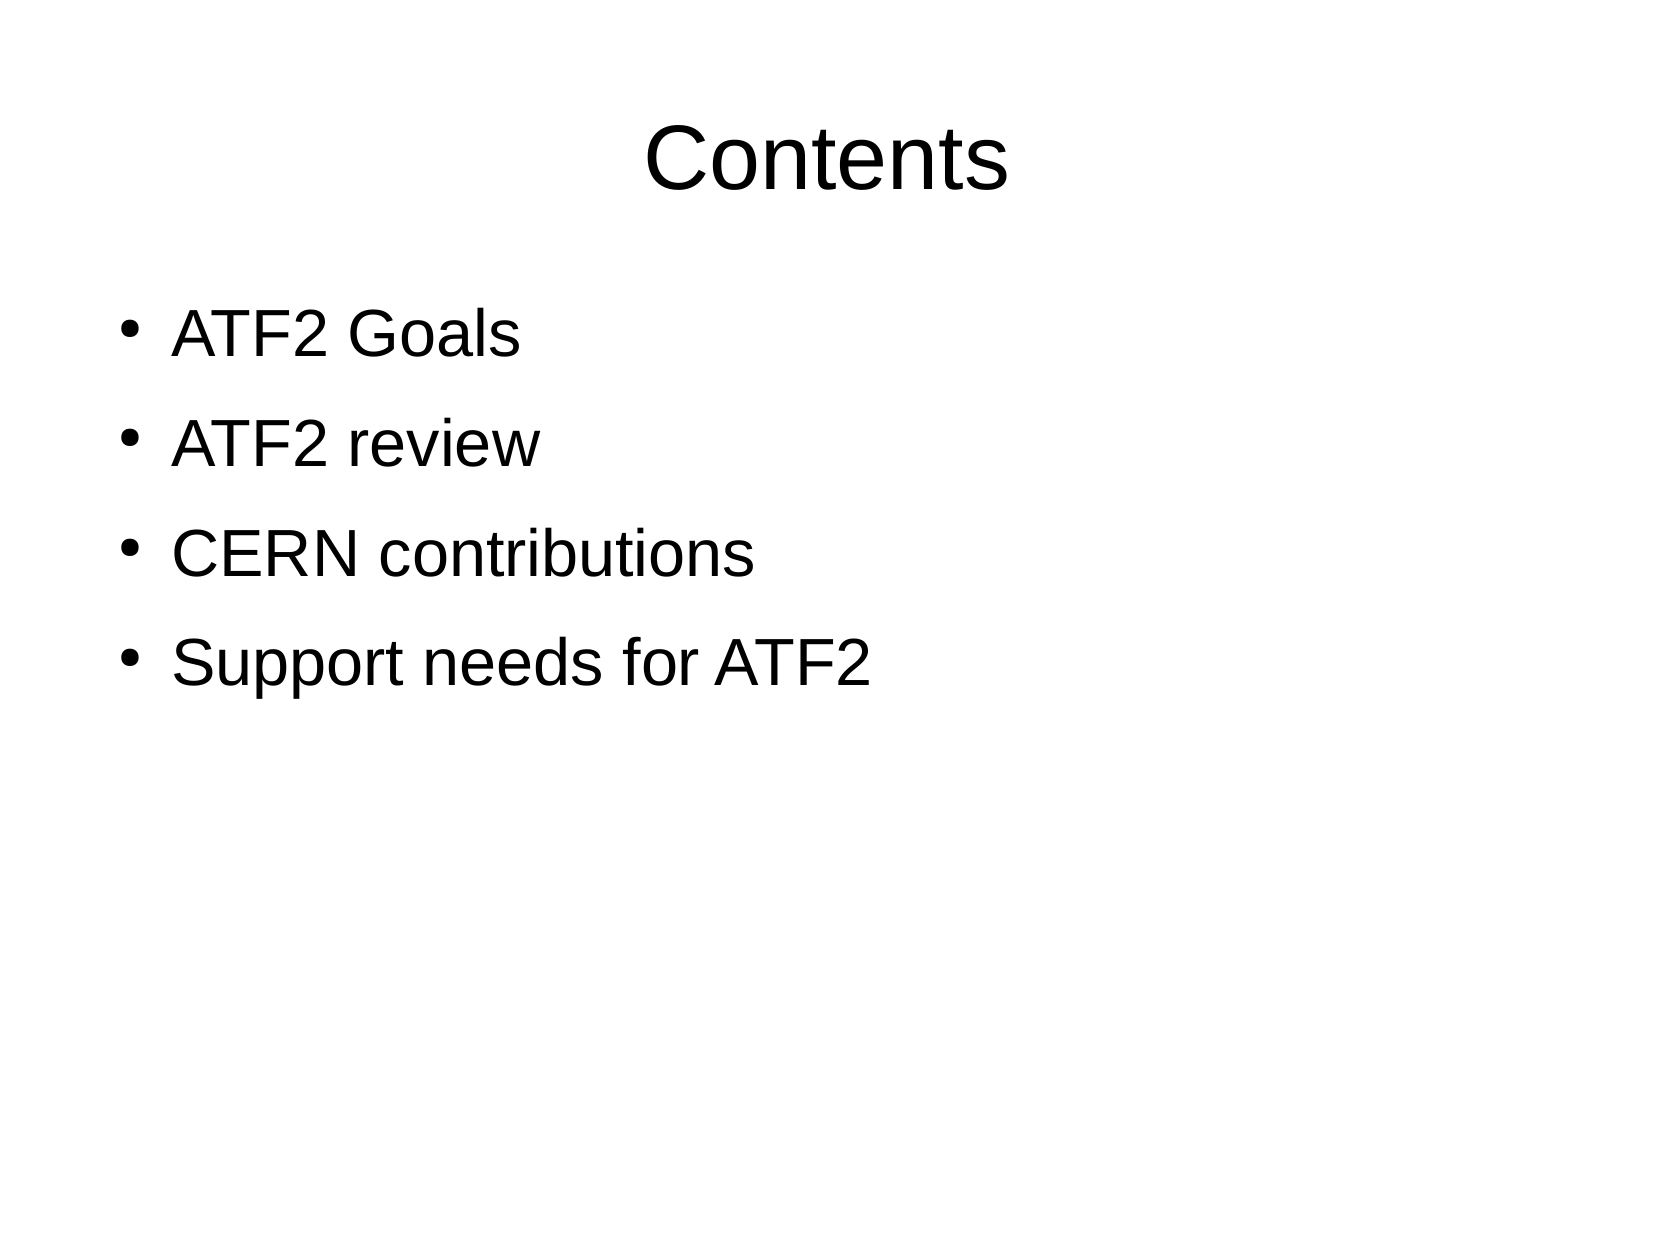

# Contents
ATF2 Goals
ATF2 review
CERN contributions
Support needs for ATF2